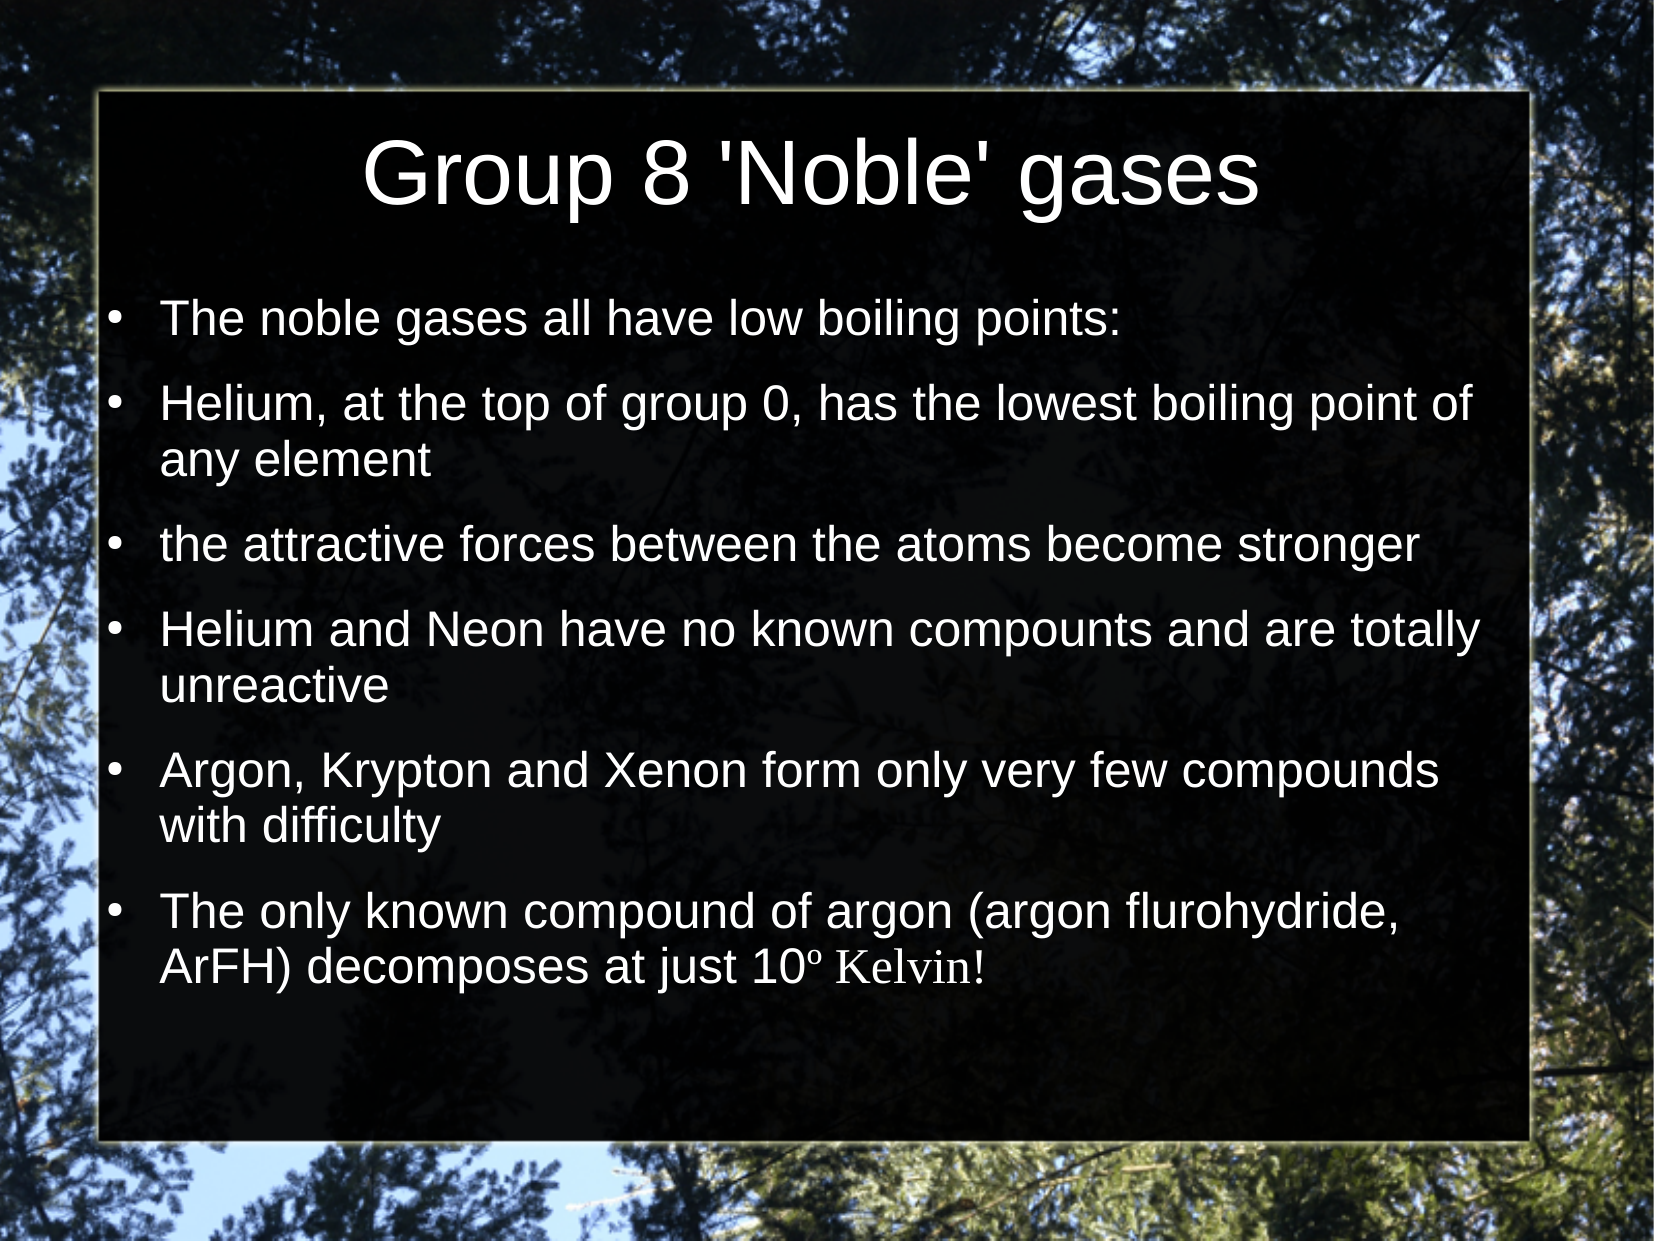

# Group 8 'Noble' gases
The noble gases all have low boiling points:
Helium, at the top of group 0, has the lowest boiling point of any element
the attractive forces between the atoms become stronger
Helium and Neon have no known compounts and are totally unreactive
Argon, Krypton and Xenon form only very few compounds with difficulty
The only known compound of argon (argon flurohydride, ArFH) decomposes at just 10º Kelvin!